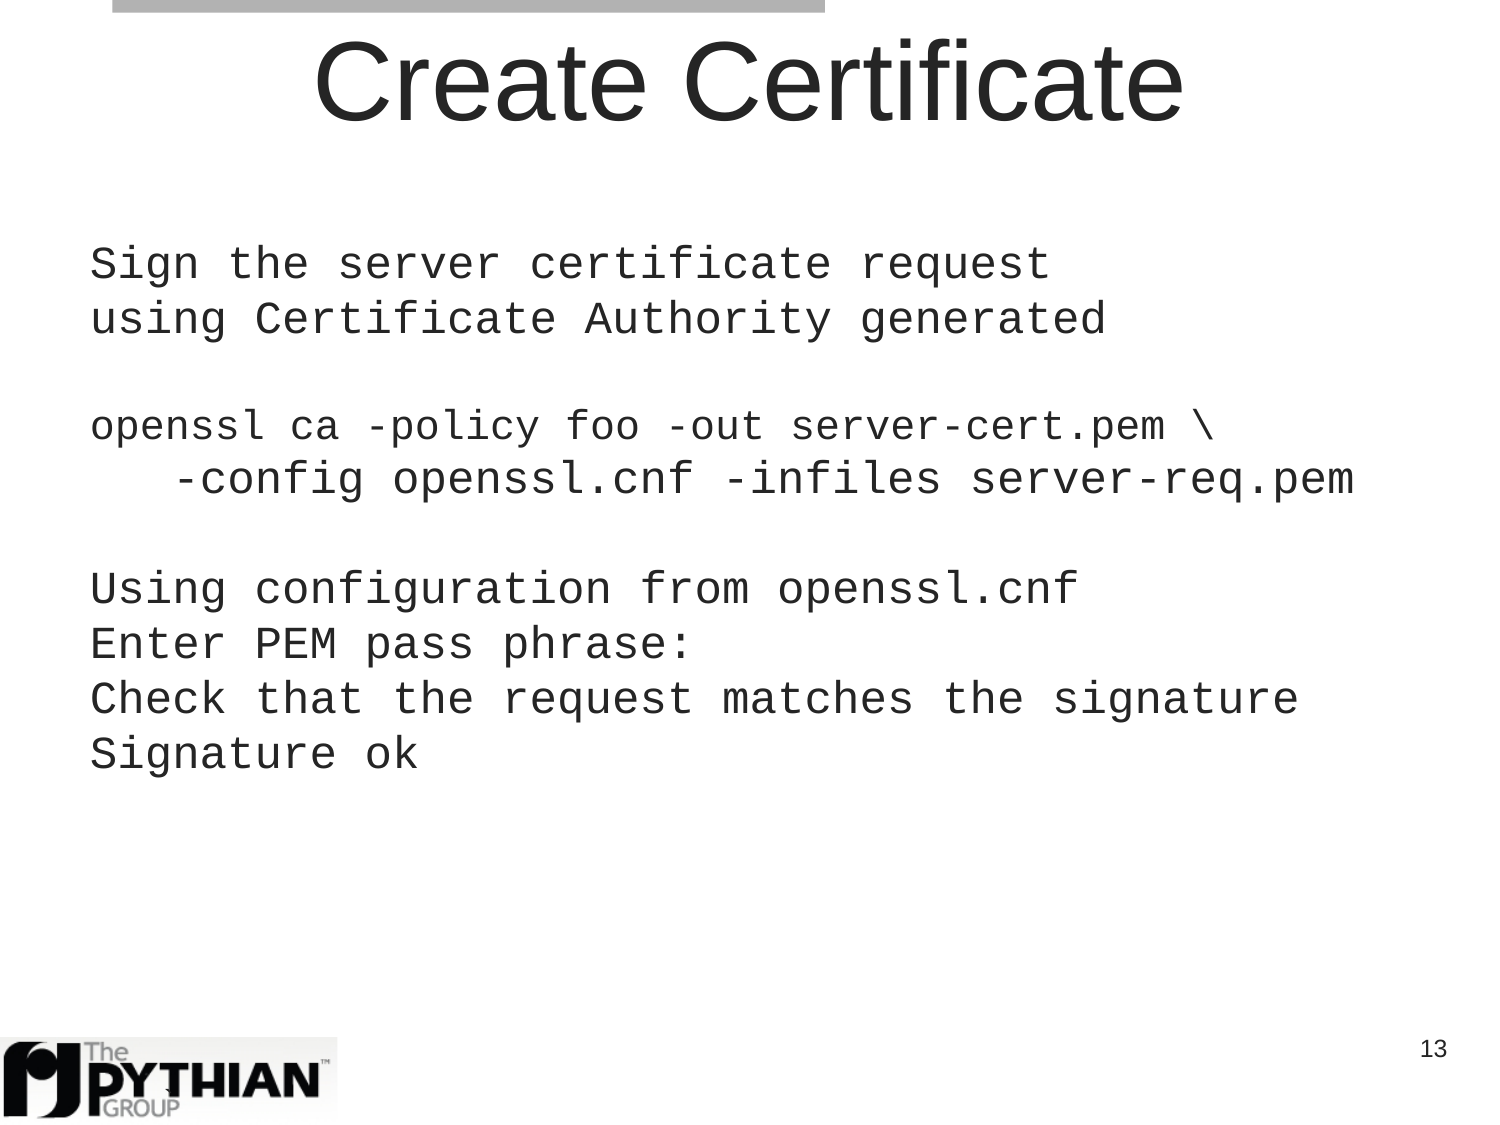

Create Certificate
Sign the server certificate request
using Certificate Authority generated
openssl ca -policy foo -out server-cert.pem \
 -config openssl.cnf -infiles server-req.pem
Using configuration from openssl.cnf
Enter PEM pass phrase:
Check that the request matches the signature
Signature ok